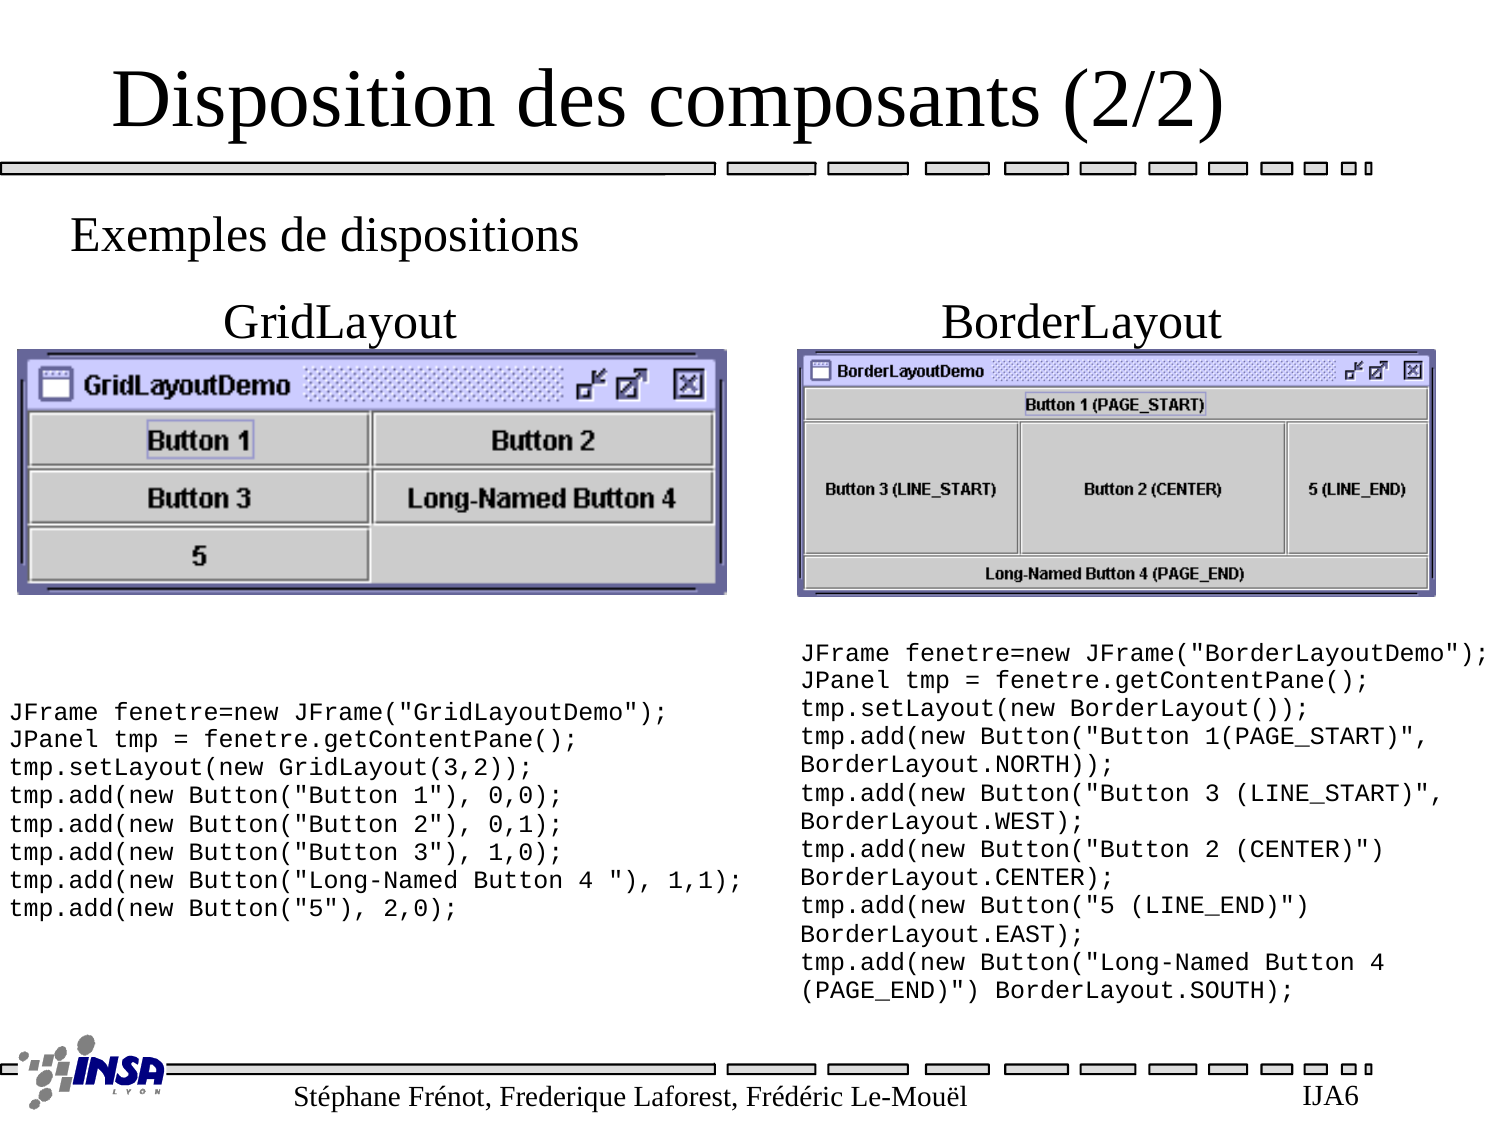

# Disposition des composants (2/2)
 Exemples de dispositions
GridLayout
BorderLayout
JFrame fenetre=new JFrame("BorderLayoutDemo");
JPanel tmp = fenetre.getContentPane();
tmp.setLayout(new BorderLayout());
tmp.add(new Button("Button 1(PAGE_START)", BorderLayout.NORTH));
tmp.add(new Button("Button 3 (LINE_START)", BorderLayout.WEST);
tmp.add(new Button("Button 2 (CENTER)") BorderLayout.CENTER);
tmp.add(new Button("5 (LINE_END)") BorderLayout.EAST);
tmp.add(new Button("Long-Named Button 4 (PAGE_END)") BorderLayout.SOUTH);
JFrame fenetre=new JFrame("GridLayoutDemo");
JPanel tmp = fenetre.getContentPane();
tmp.setLayout(new GridLayout(3,2));
tmp.add(new Button("Button 1"), 0,0);
tmp.add(new Button("Button 2"), 0,1);
tmp.add(new Button("Button 3"), 1,0);
tmp.add(new Button("Long-Named Button 4 "), 1,1);
tmp.add(new Button("5"), 2,0);